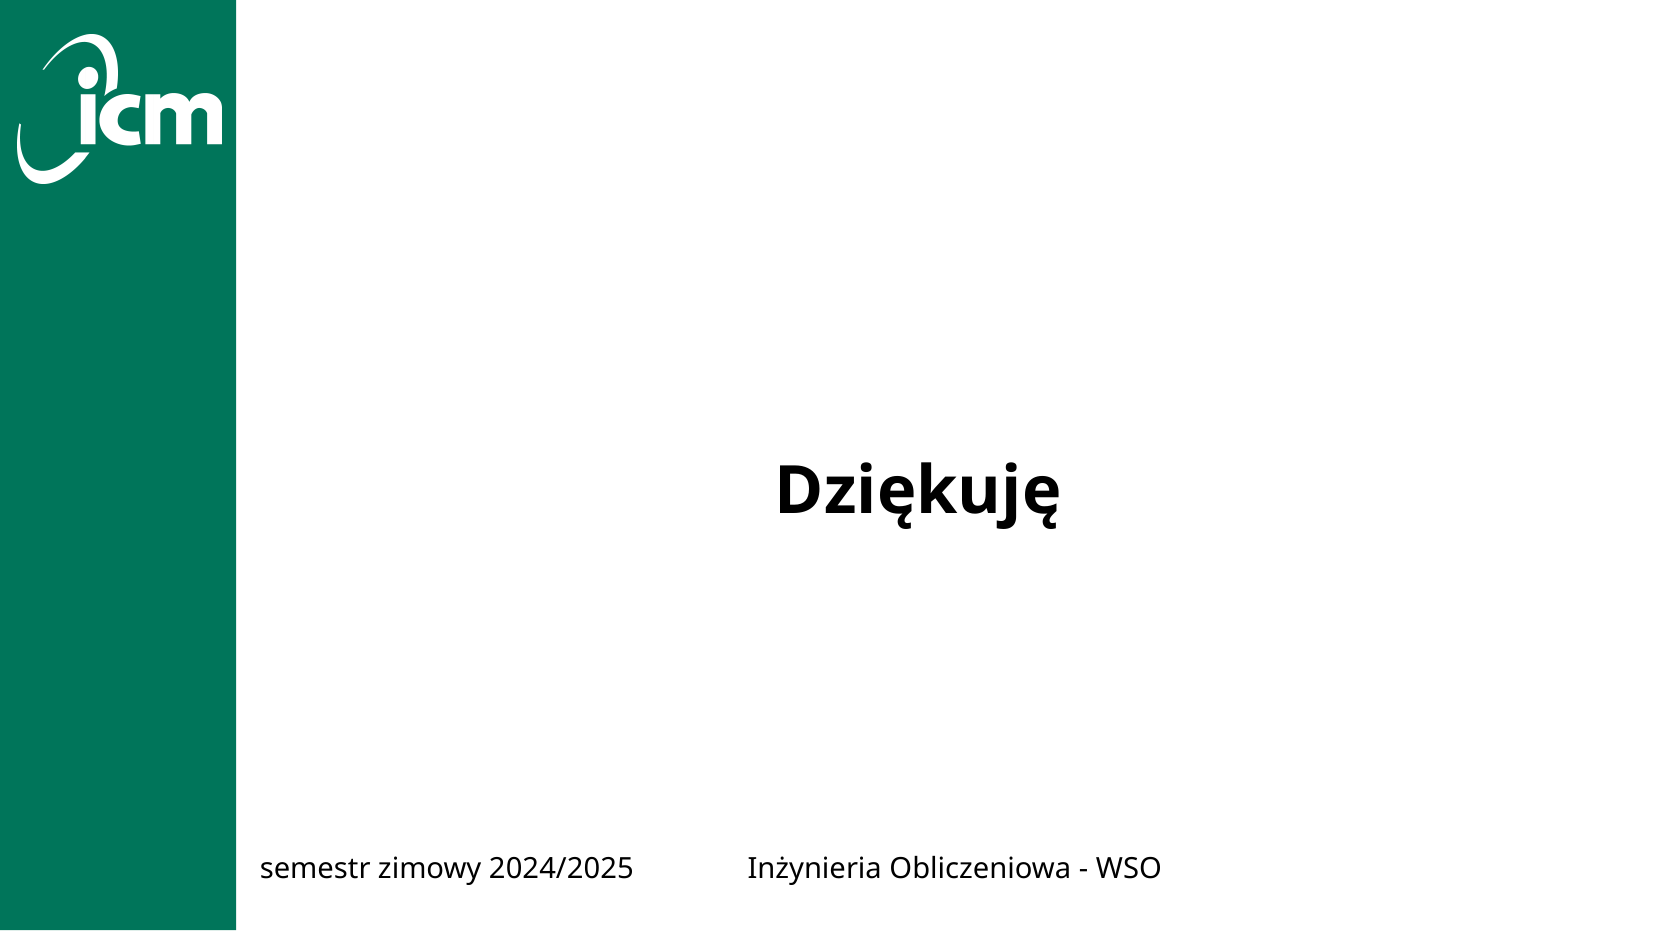

#
Dziękuję
semestr zimowy 2024/2025
Inżynieria Obliczeniowa - WSO